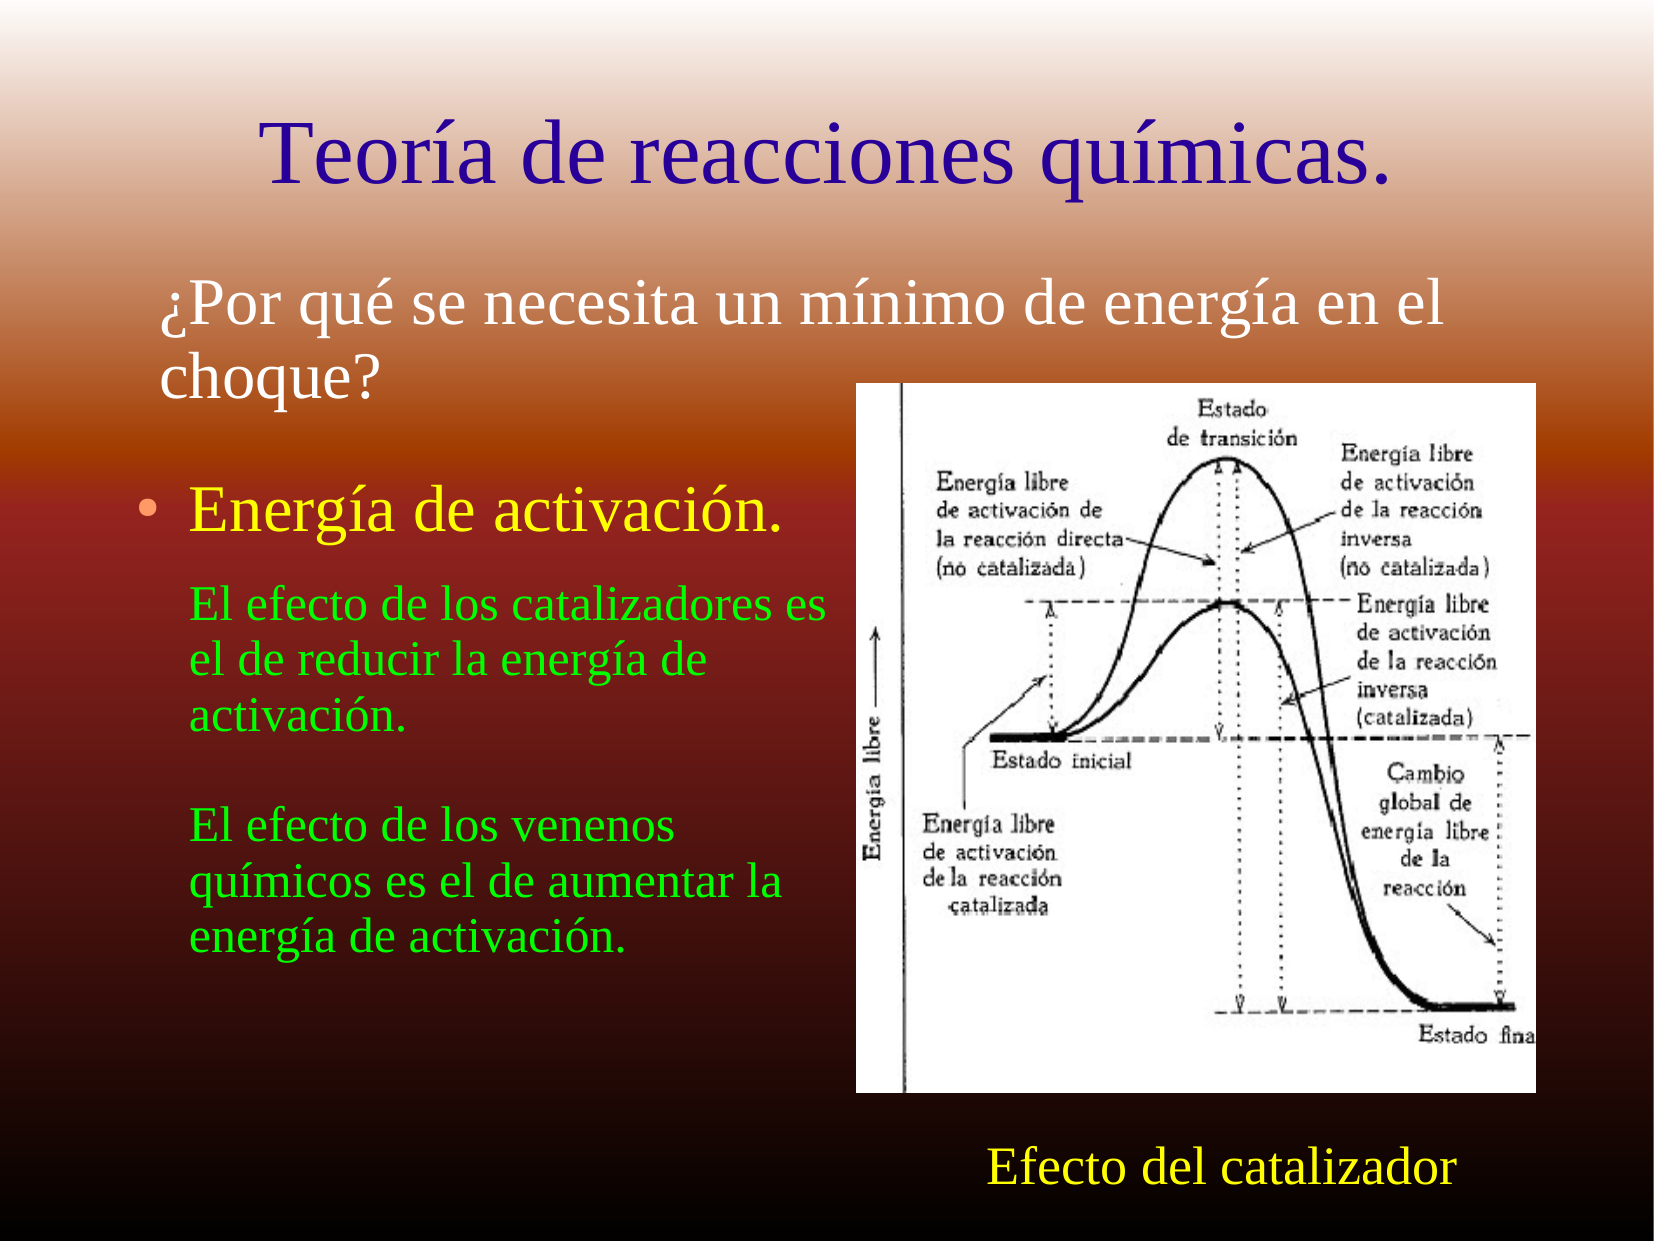

# Teoría de reacciones químicas.
¿Por qué se necesita un mínimo de energía en el choque?
Energía de activación.
El efecto de los catalizadores es el de reducir la energía de activación.
El efecto de los venenos químicos es el de aumentar la energía de activación.
Efecto del catalizador